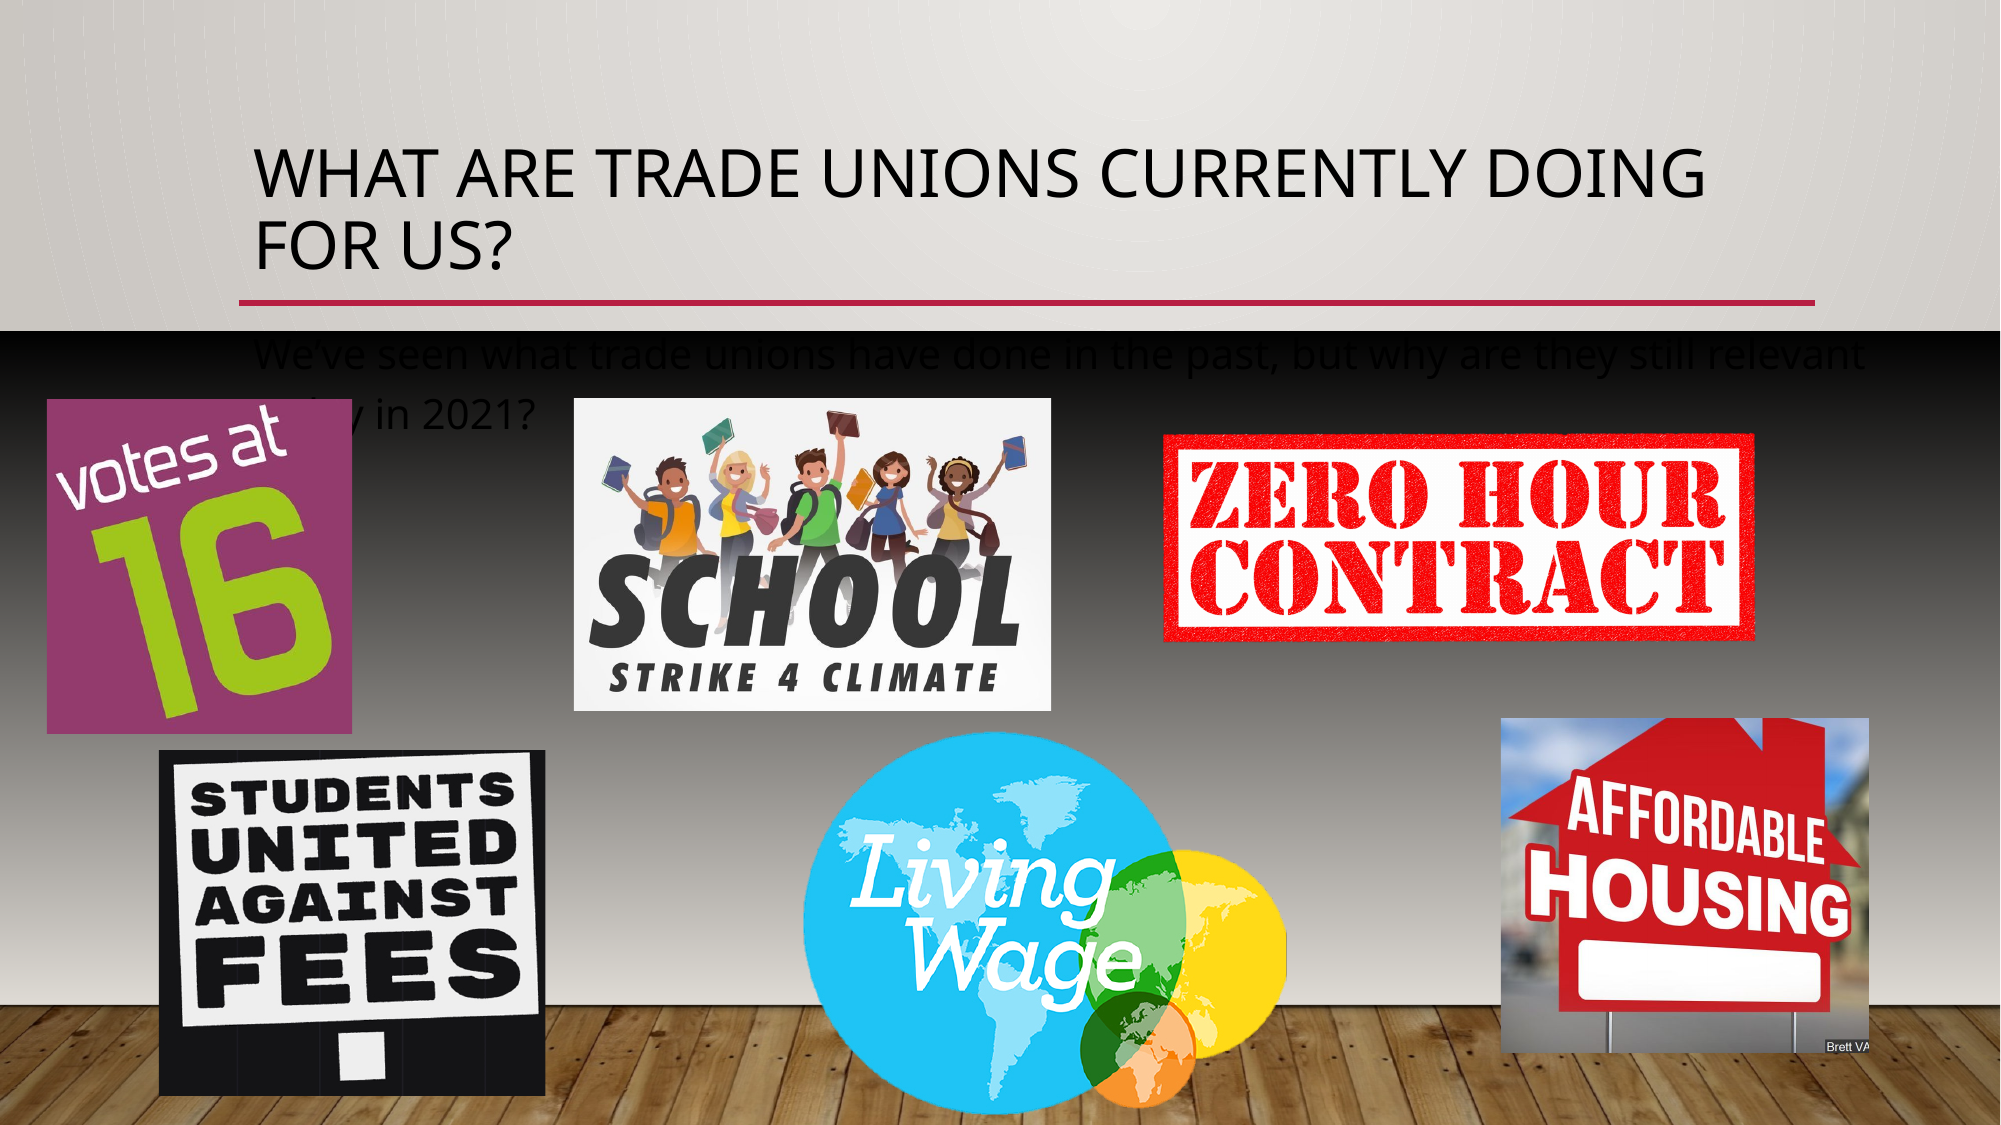

# What are trade unions currently doing for us?
We’ve seen what trade unions have done in the past, but why are they still relevant today in 2021?